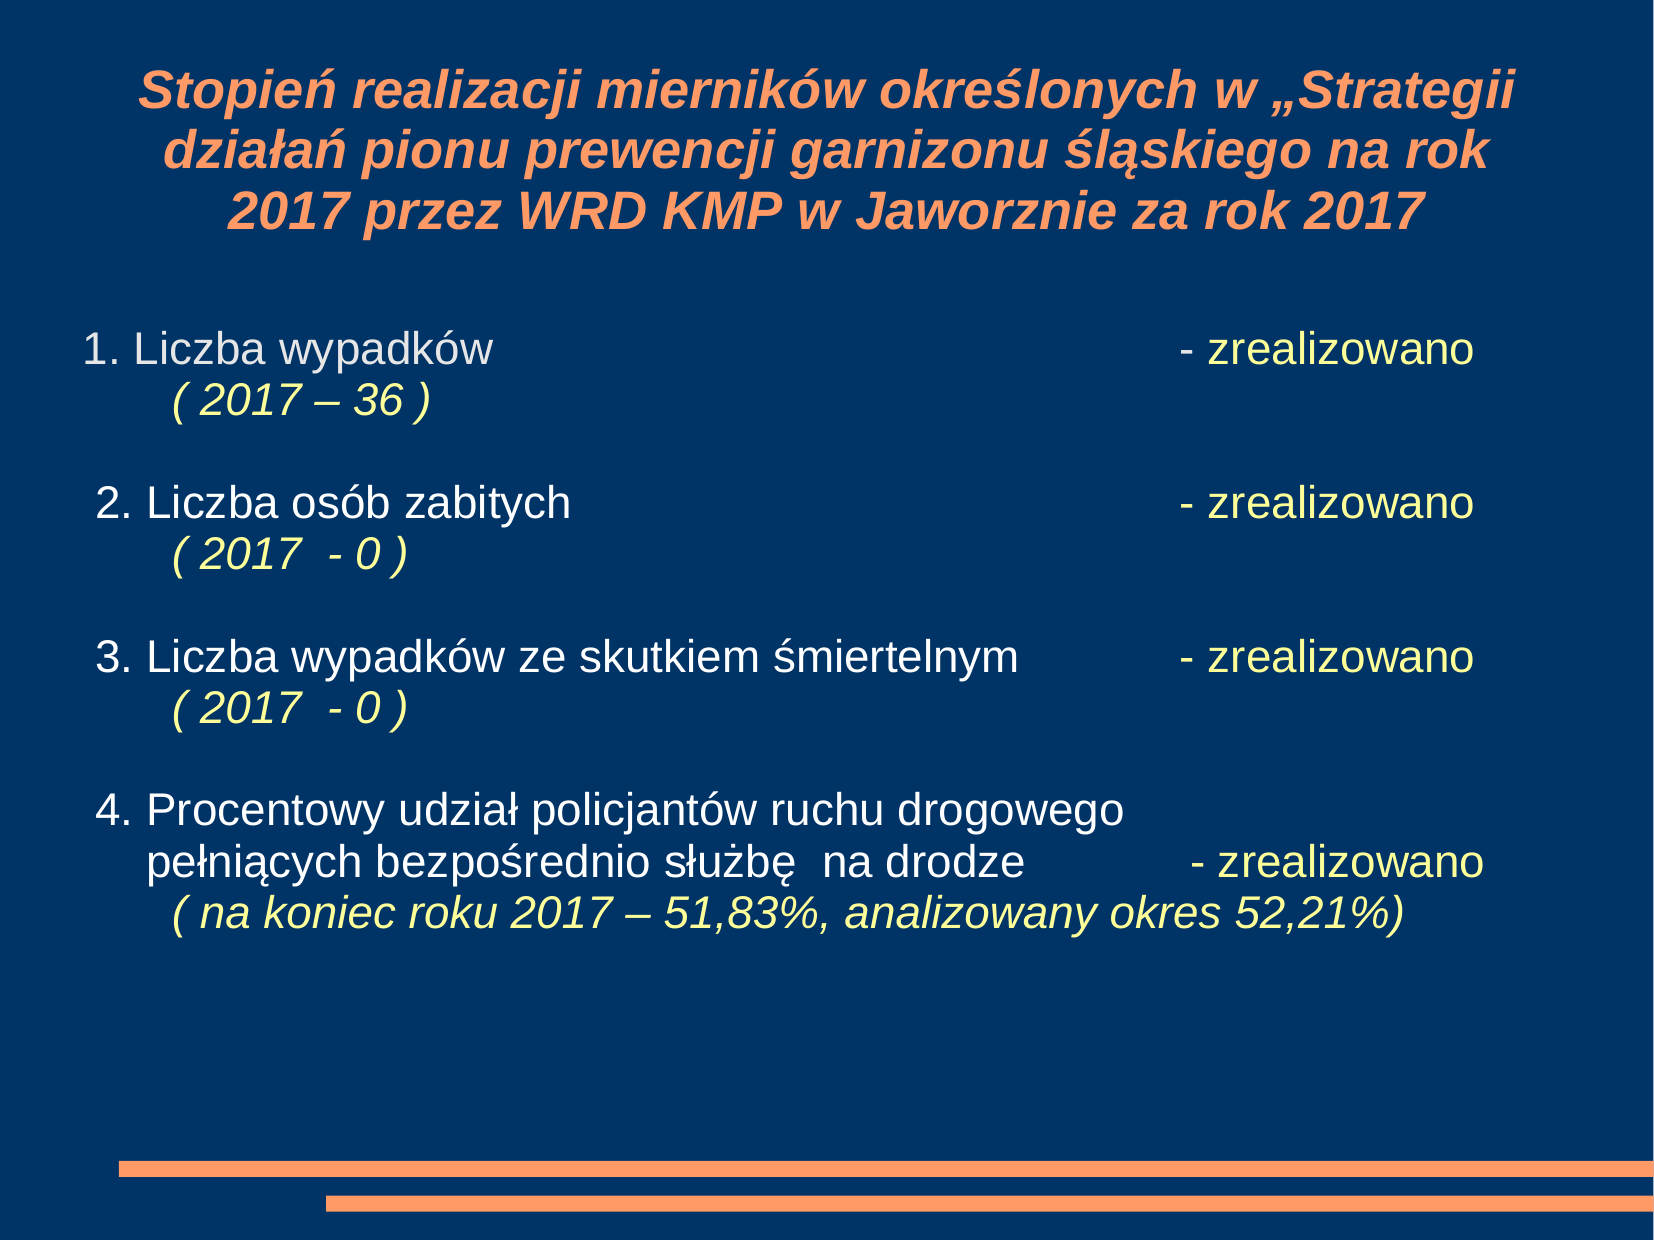

# Stopień realizacji mierników określonych w „Strategii działań pionu prewencji garnizonu śląskiego na rok 2017 przez WRD KMP w Jaworznie za rok 2017
1. Liczba wypadków	 							 - zrealizowano
 ( 2017 – 36 )
 2. Liczba osób zabitych								 - zrealizowano
 ( 2017 - 0 )
 3. Liczba wypadków ze skutkiem śmiertelnym		 - zrealizowano
 ( 2017 - 0 )
 4. Procentowy udział policjantów ruchu drogowego
 pełniących bezpośrednio służbę na drodze 	 	- zrealizowano
 ( na koniec roku 2017 – 51,83%, analizowany okres 52,21%)